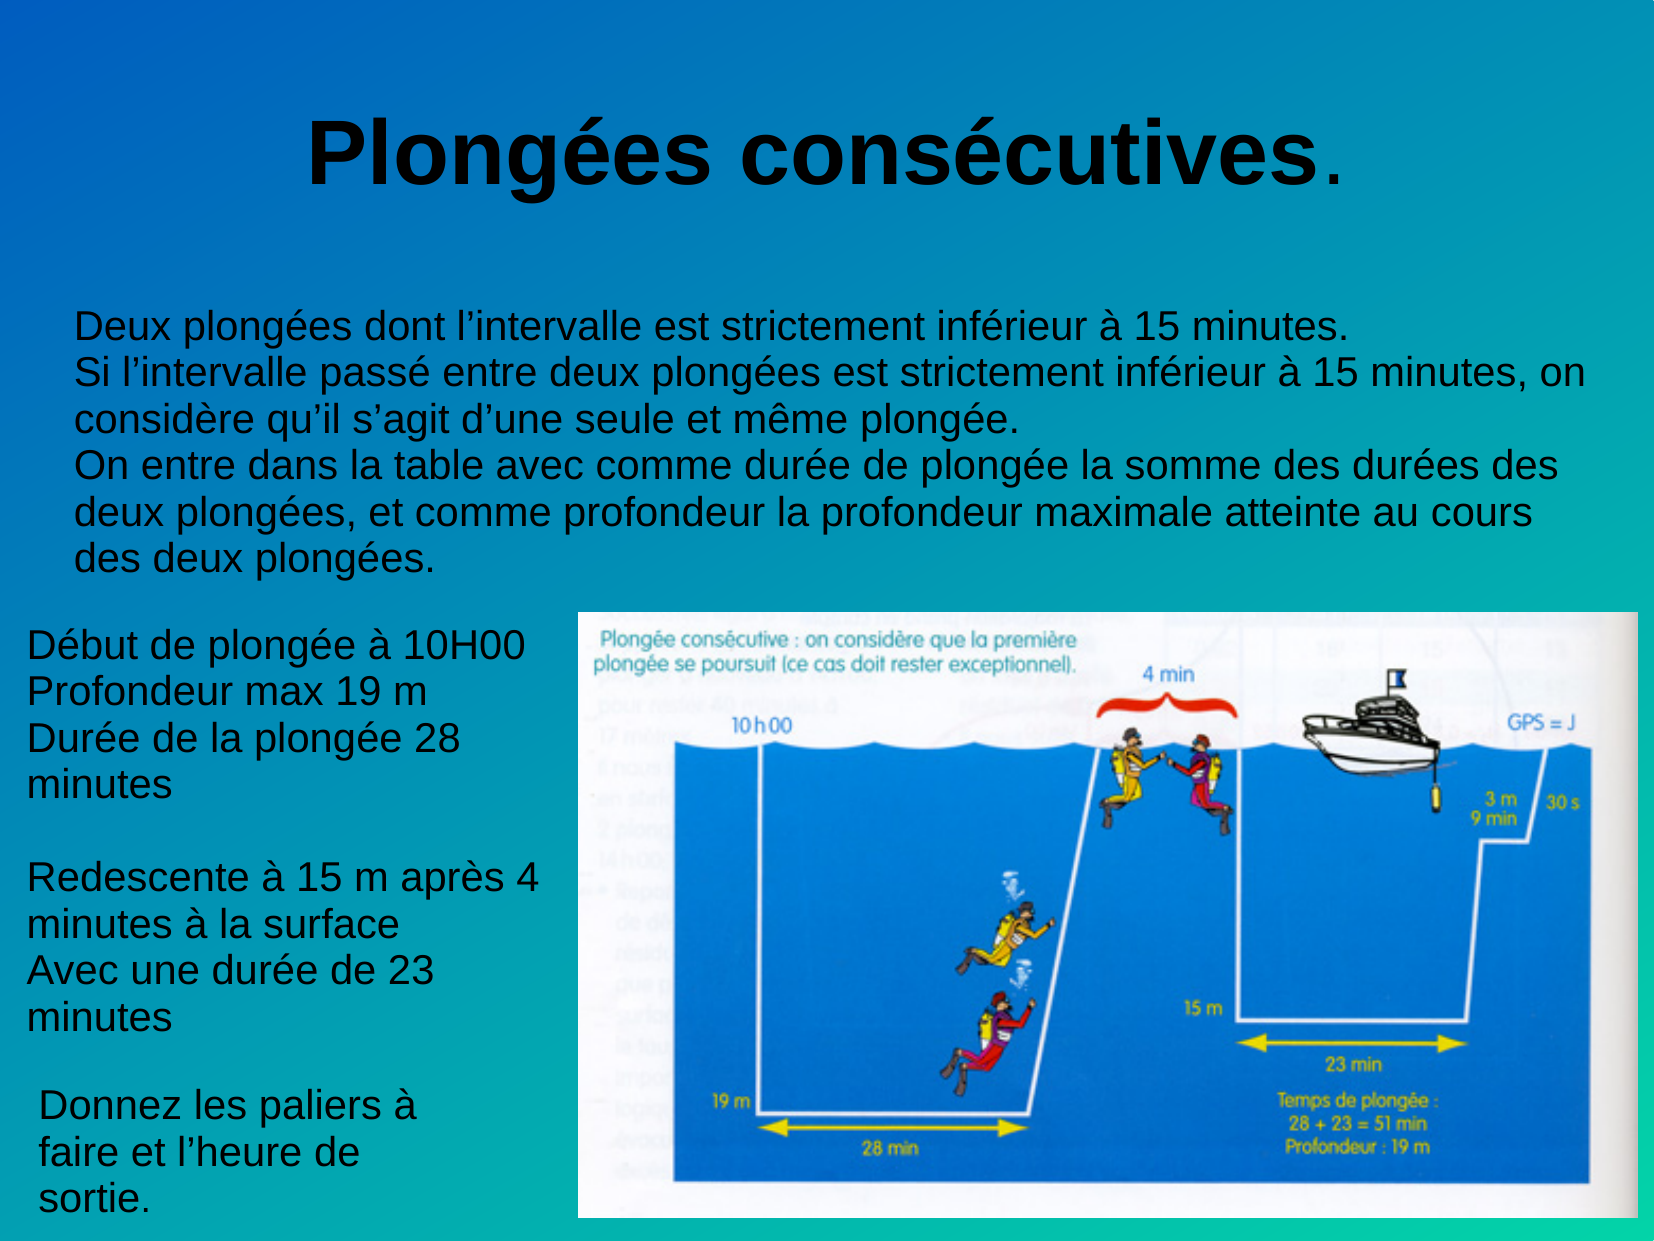

# Plongées consécutives.
Deux plongées dont l’intervalle est strictement inférieur à 15 minutes.
Si l’intervalle passé entre deux plongées est strictement inférieur à 15 minutes, on considère qu’il s’agit d’une seule et même plongée.
On entre dans la table avec comme durée de plongée la somme des durées des deux plongées, et comme profondeur la profondeur maximale atteinte au cours des deux plongées.
Début de plongée à 10H00
Profondeur max 19 m
Durée de la plongée 28 minutes
Redescente à 15 m après 4 minutes à la surface
Avec une durée de 23 minutes
Donnez les paliers à faire et l’heure de sortie.